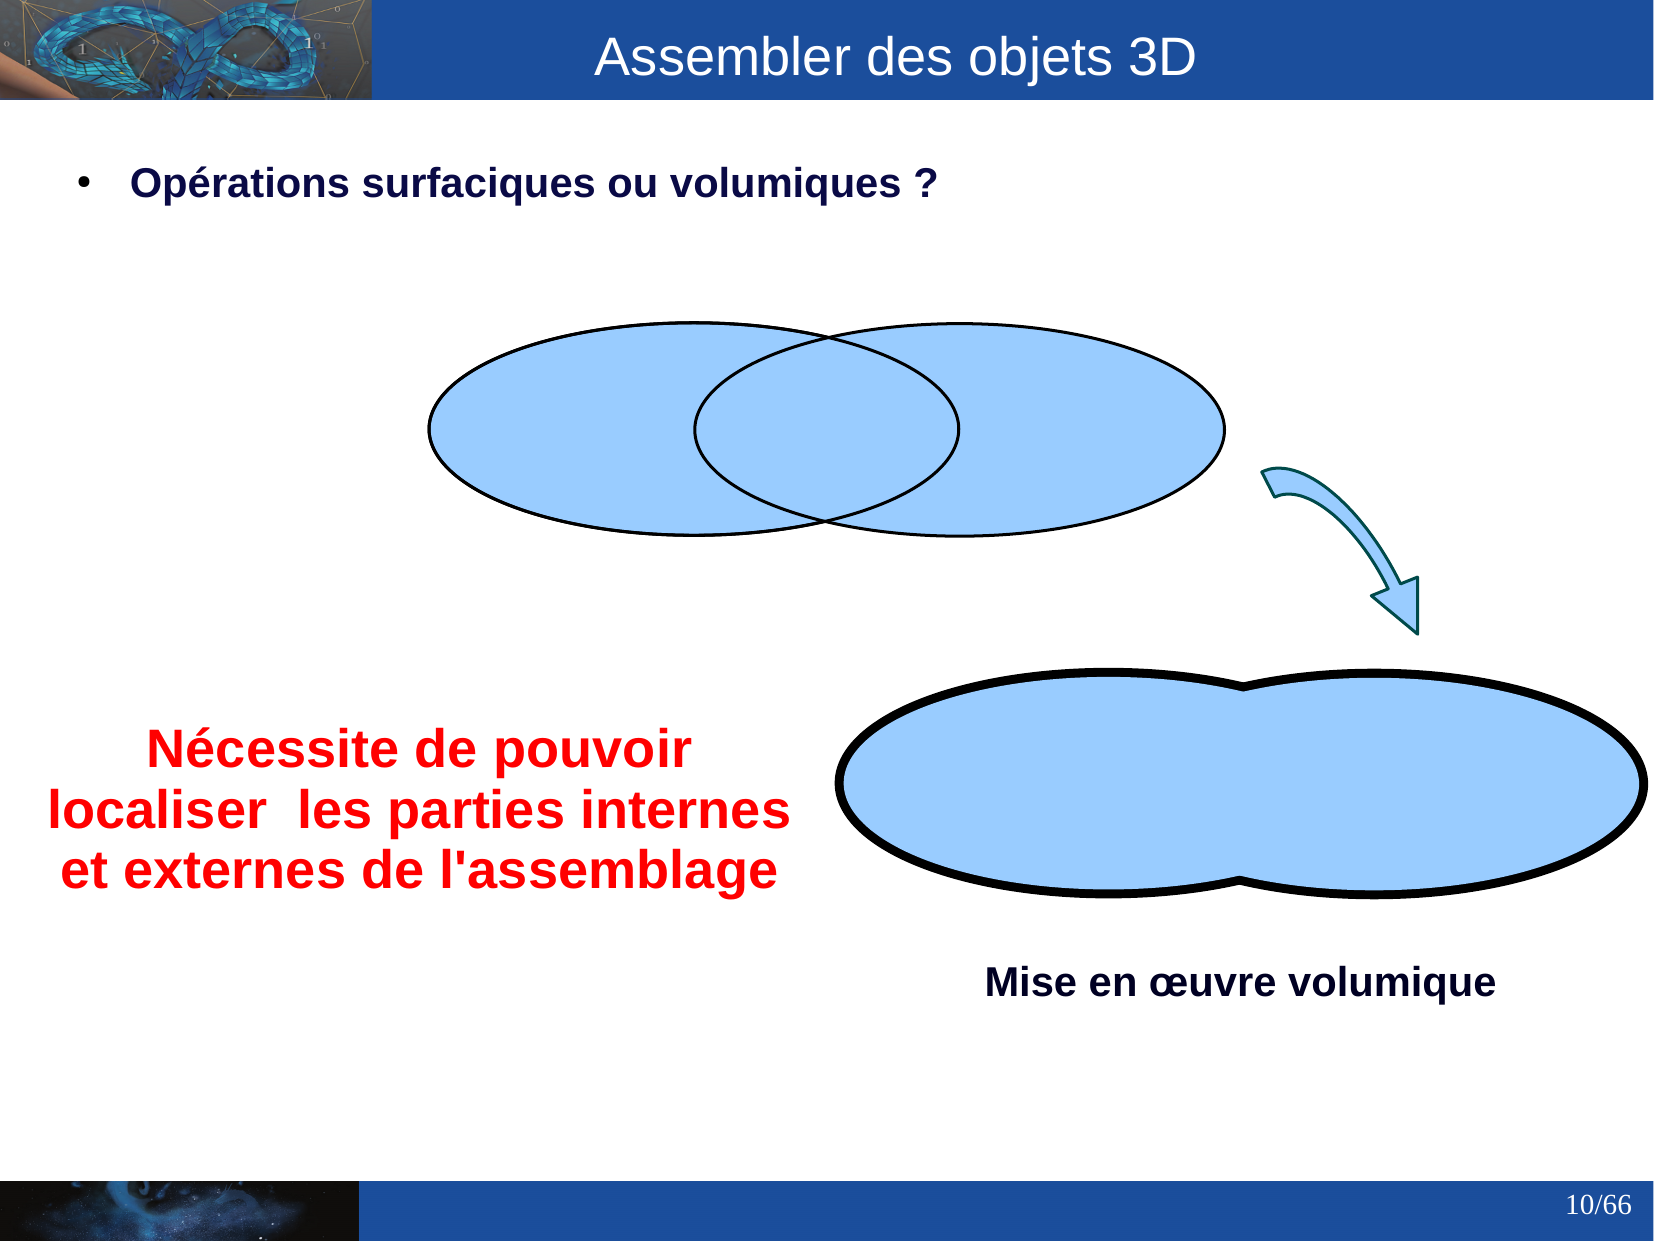

# Assembler des objets 3D
Opérations surfaciques ou volumiques ?
Nécessite de pouvoir localiser les parties internes et externes de l'assemblage
Mise en œuvre volumique
10